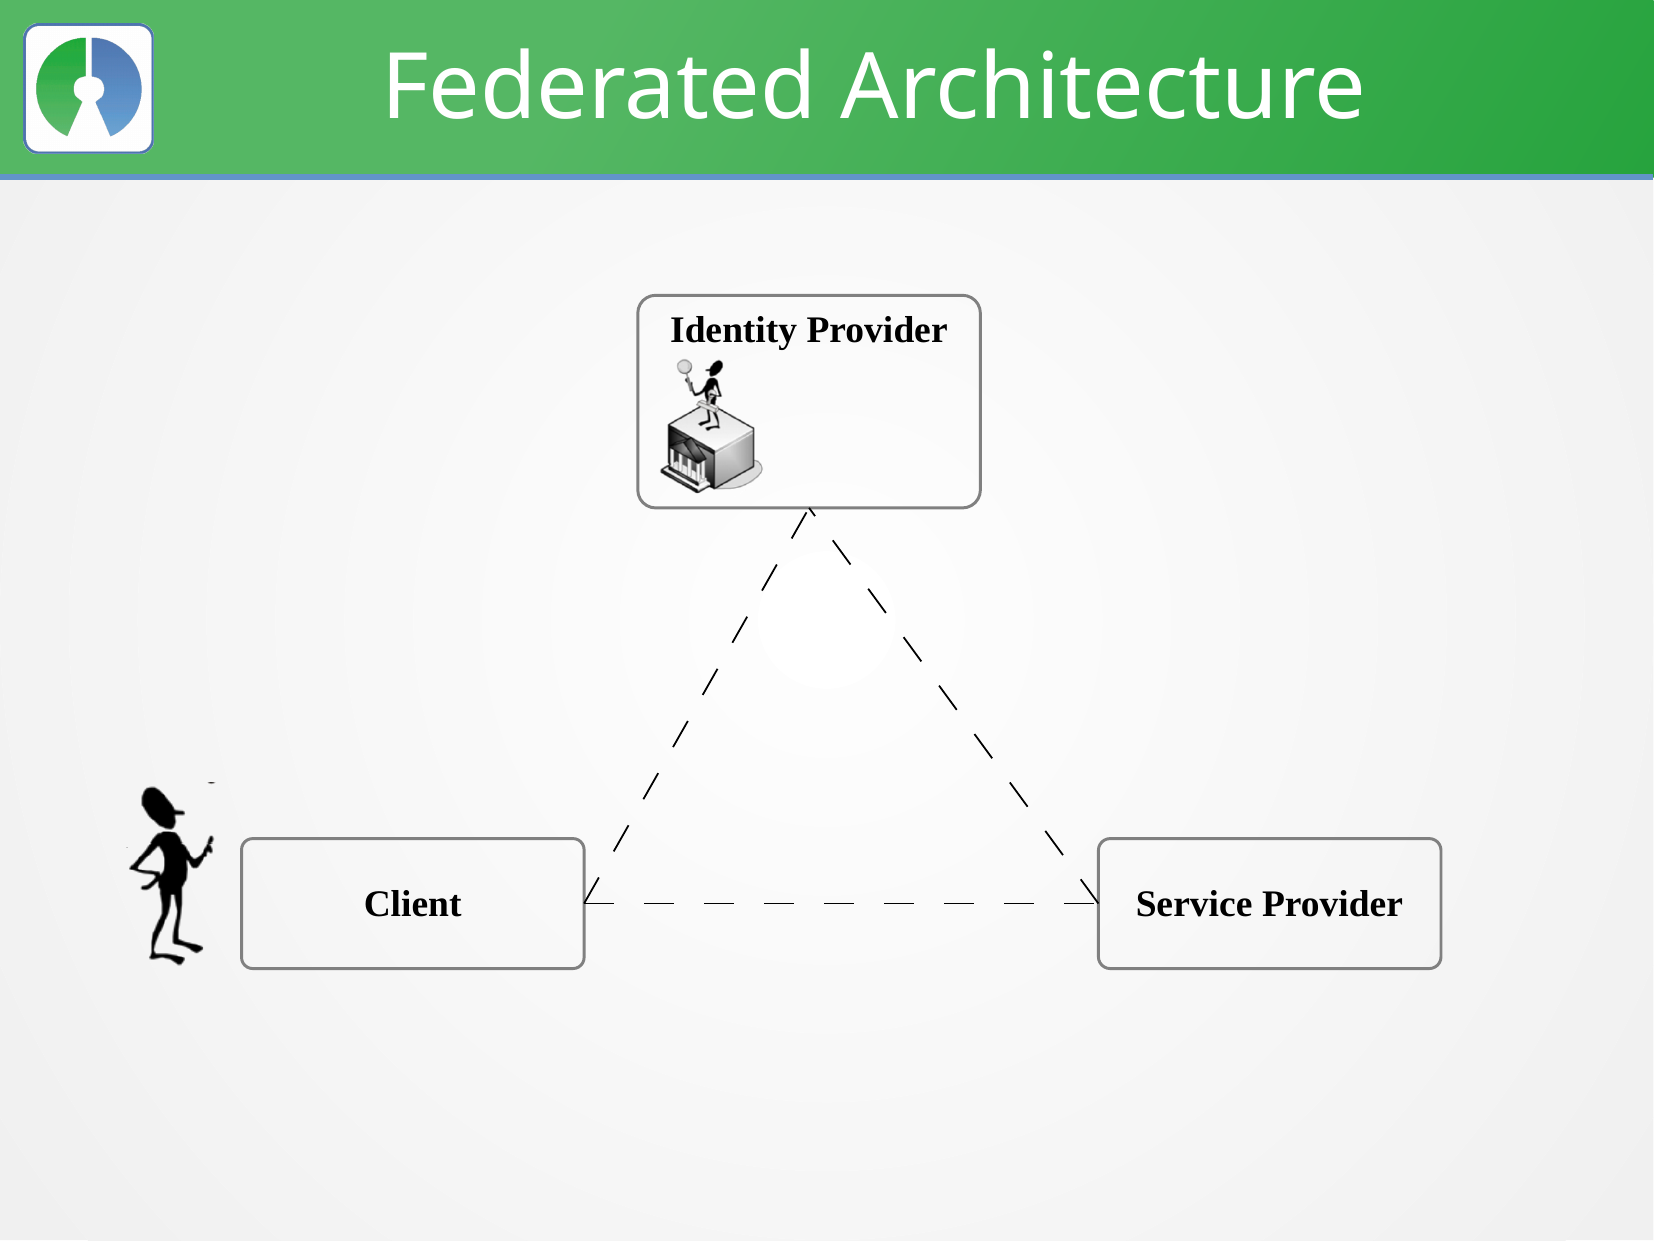

# Federated Architecture
Identity Provider
Client
Service Provider